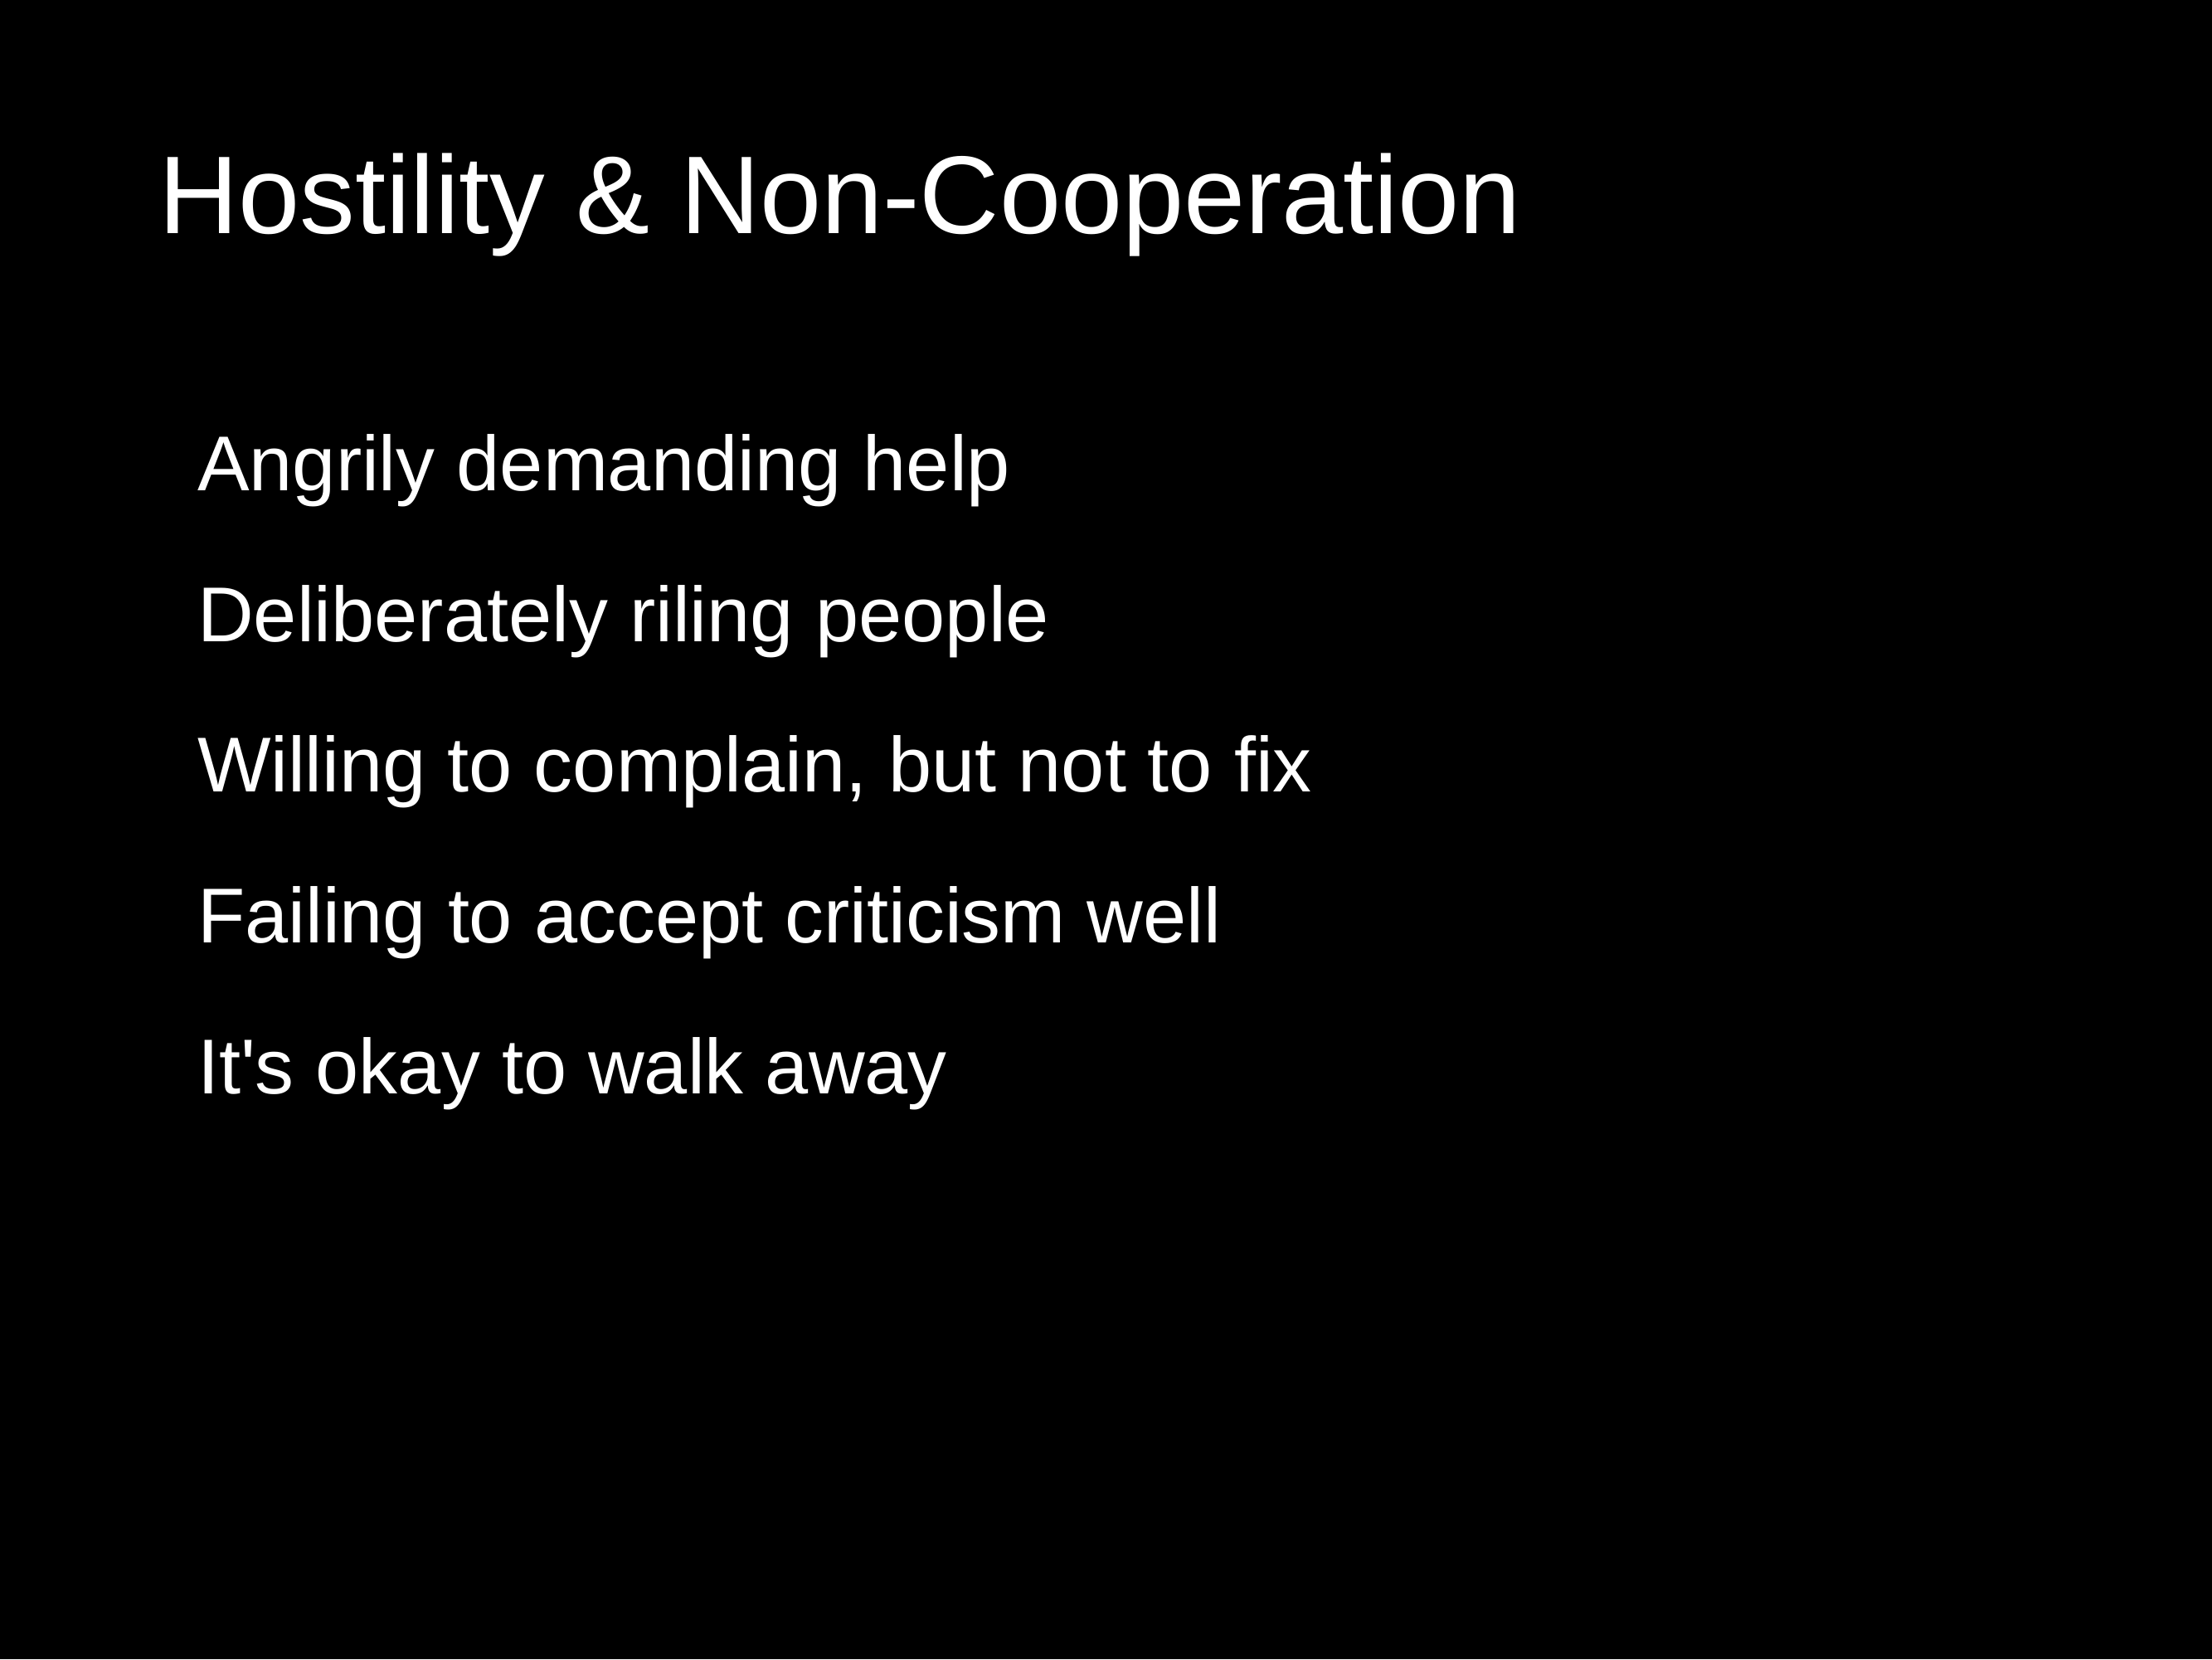

# Hostility & Non-Cooperation
 Angrily demanding help
 Deliberately riling people
 Willing to complain, but not to fix
 Failing to accept criticism well
 It's okay to walk away